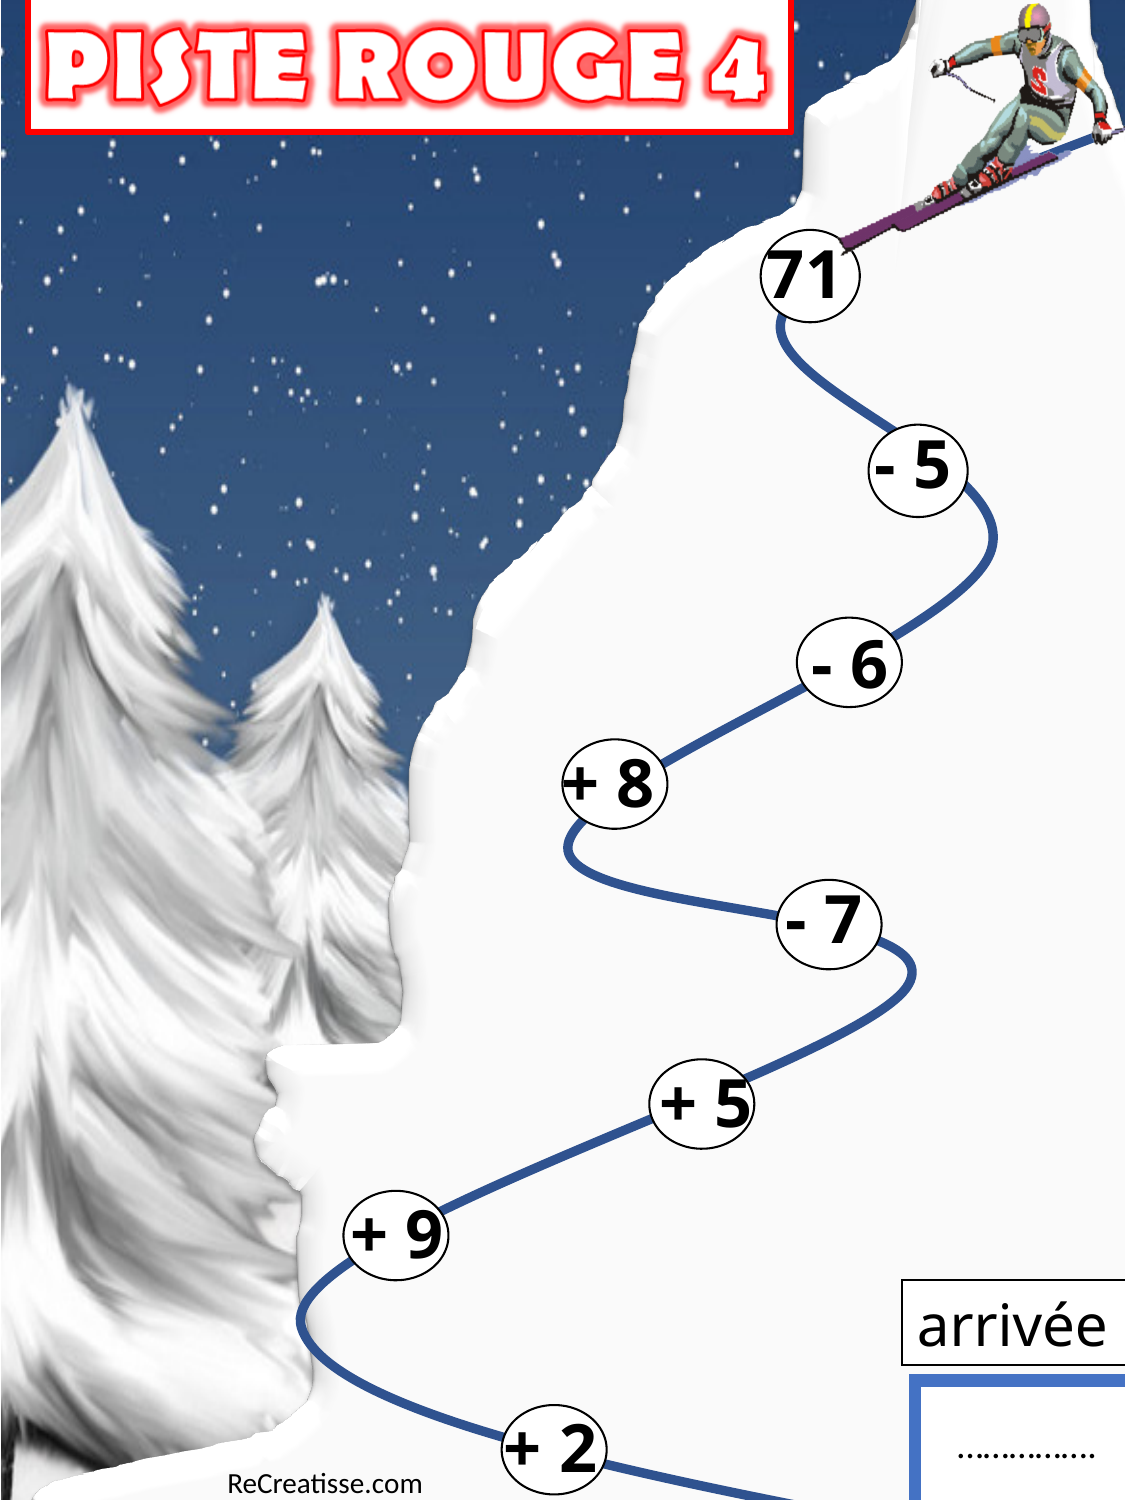

PISTE ROUGE 1
71
départ
- 5
- 6
+ 8
- 7
+ 5
+ 9
arrivée
…………….
+ 2
ReCreatisse.com